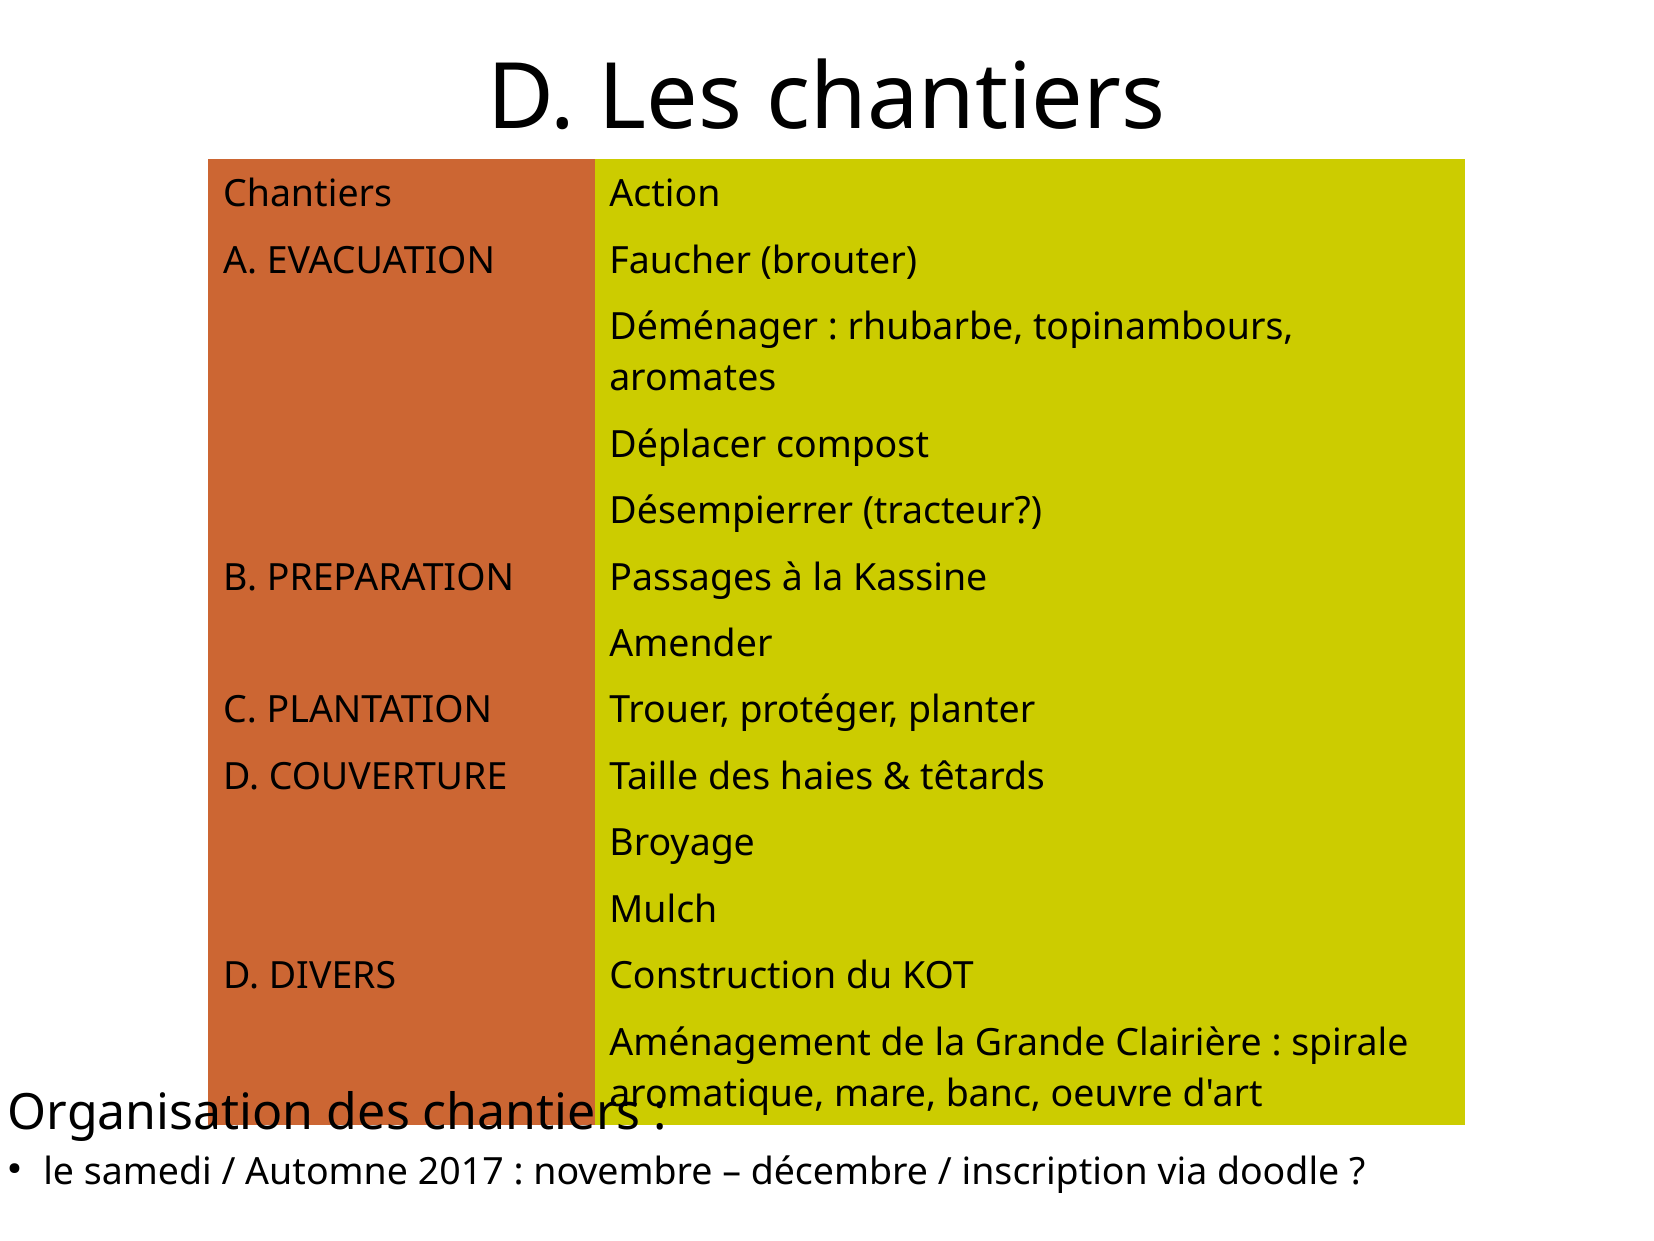

# D. Les chantiers
| Chantiers | Action |
| --- | --- |
| A. EVACUATION | Faucher (brouter) |
| | Déménager : rhubarbe, topinambours, aromates |
| | Déplacer compost |
| | Désempierrer (tracteur?) |
| B. PREPARATION | Passages à la Kassine |
| | Amender |
| C. PLANTATION | Trouer, protéger, planter |
| D. COUVERTURE | Taille des haies & têtards |
| | Broyage |
| | Mulch |
| D. DIVERS | Construction du KOT |
| | Aménagement de la Grande Clairière : spirale aromatique, mare, banc, oeuvre d'art |
Organisation des chantiers :
le samedi / Automne 2017 : novembre – décembre / inscription via doodle ?